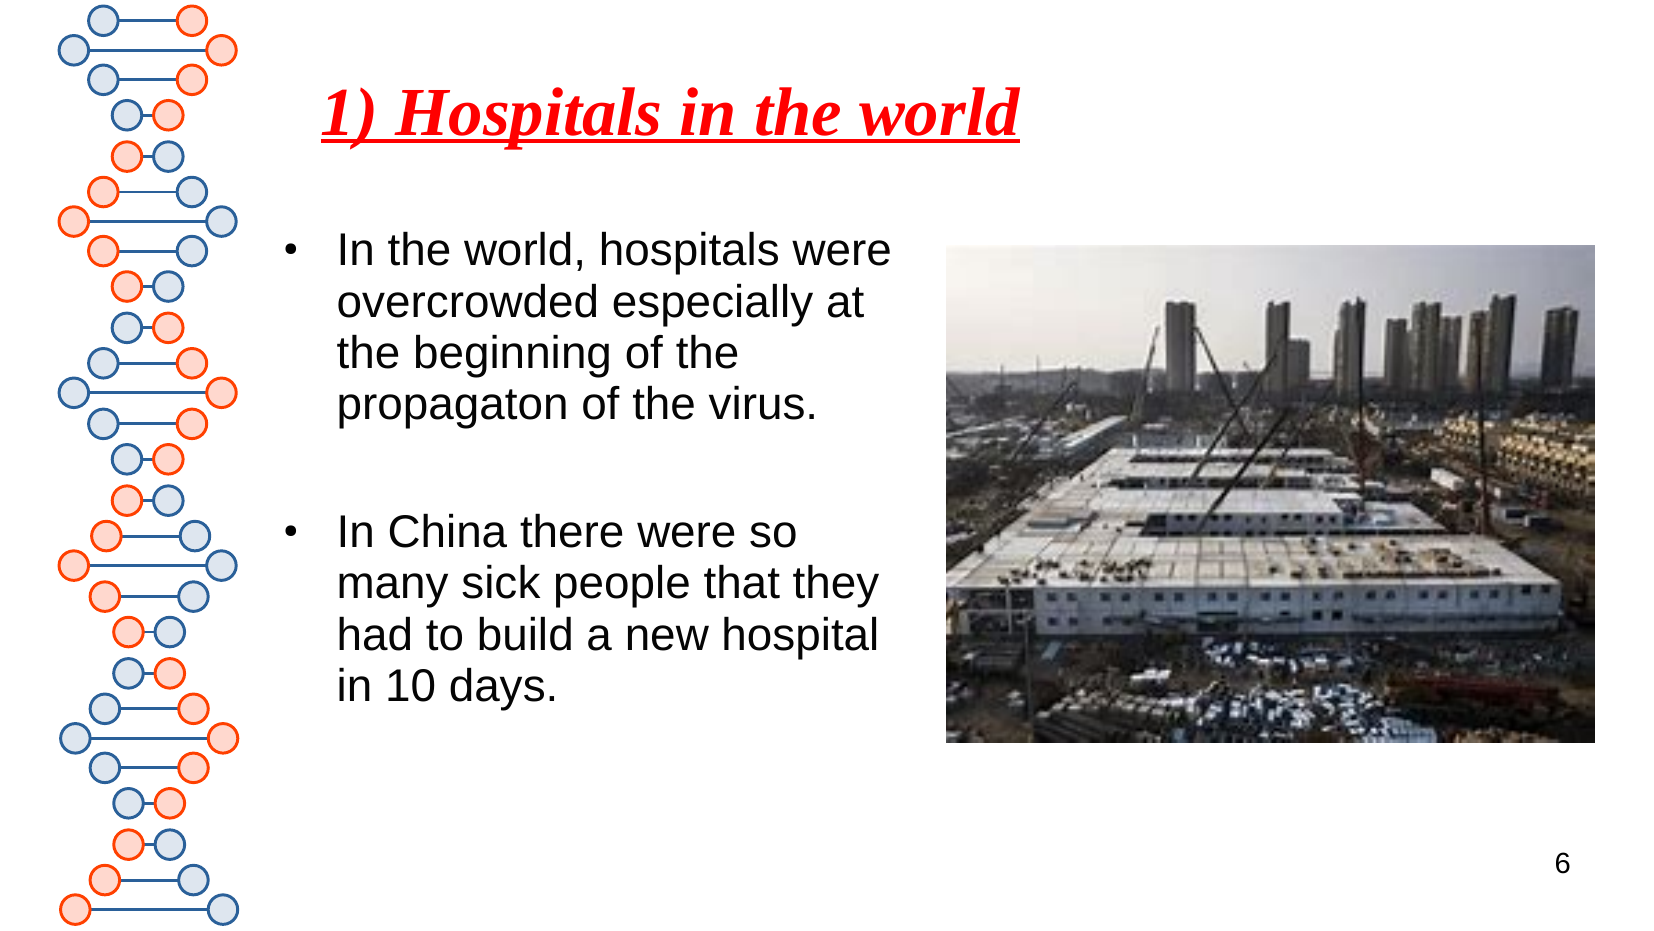

# 1) Hospitals in the world
In the world, hospitals were overcrowded especially at the beginning of the propagaton of the virus.
In China there were so many sick people that they had to build a new hospital in 10 days.
6